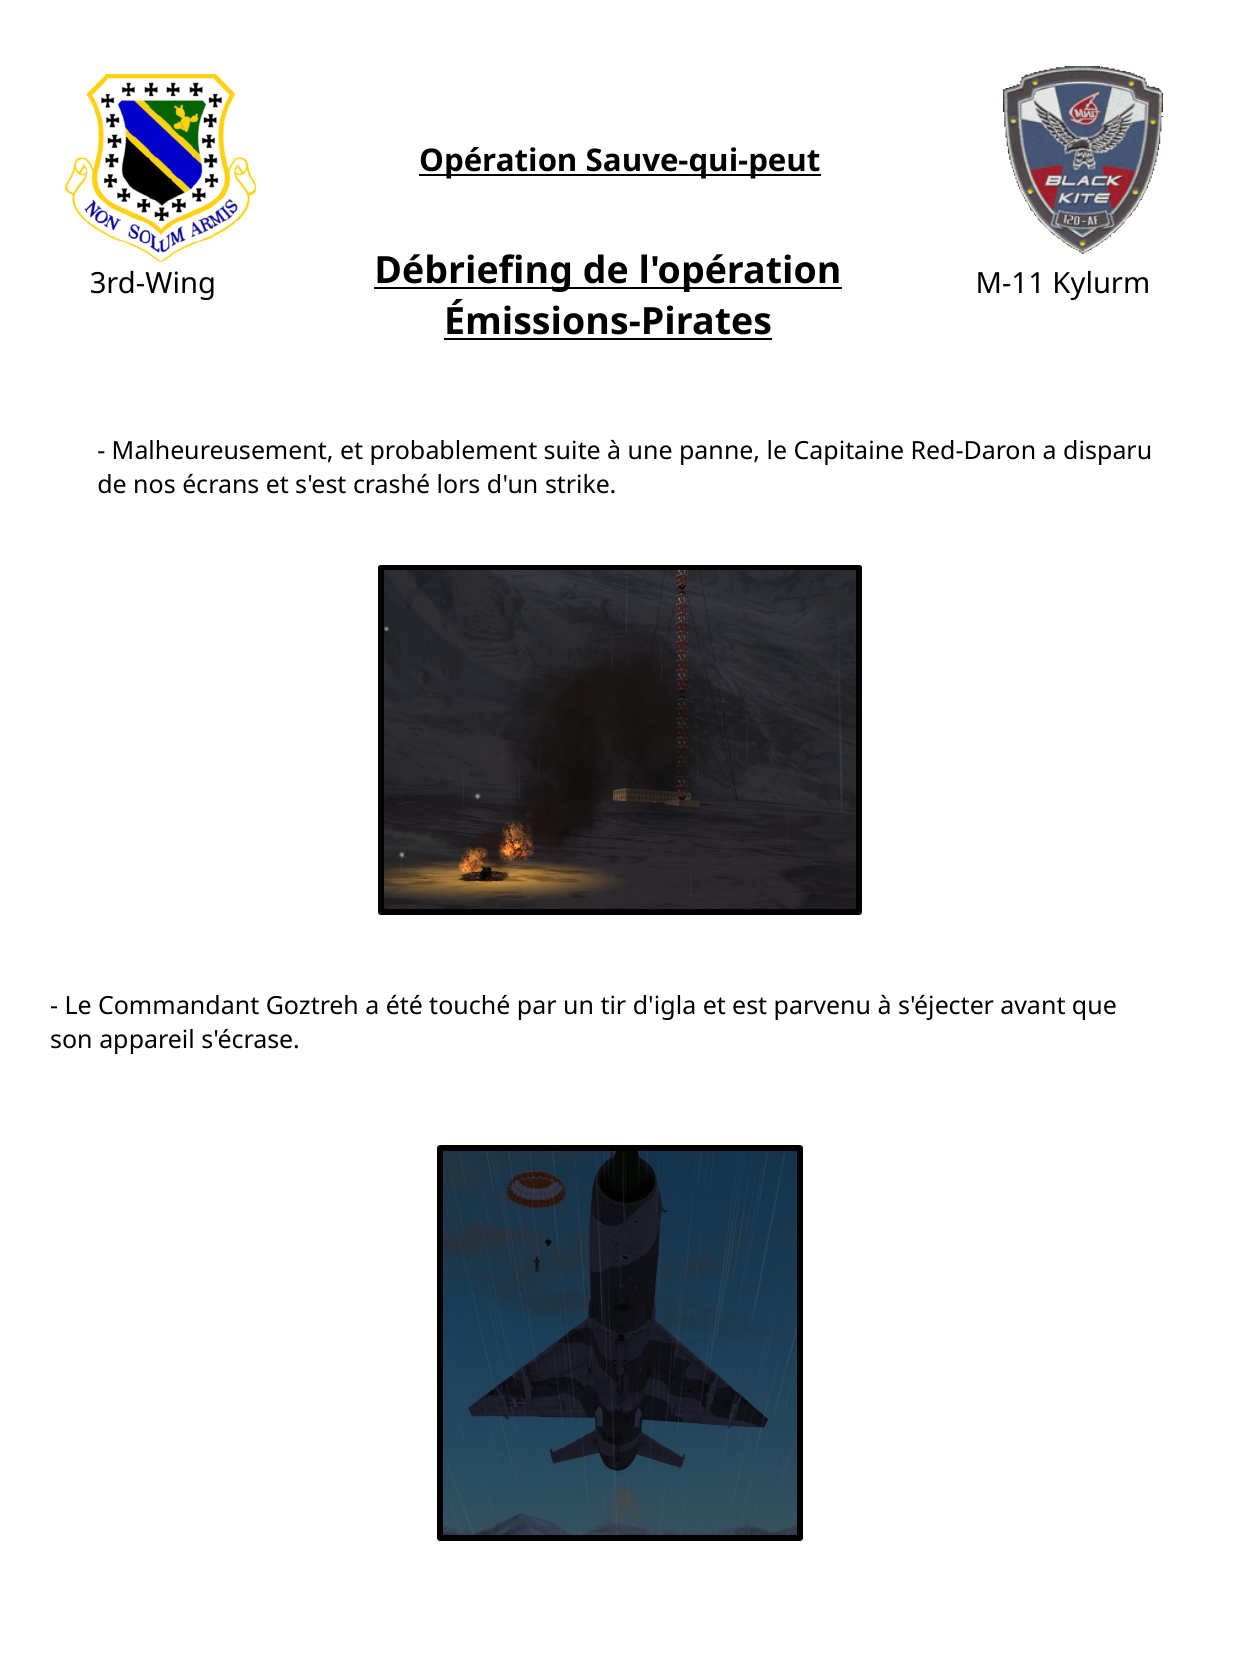

# Opération Sauve-qui-peut 3rd-Wing											M-11 Kylurm
Débriefing de l'opération Émissions-Pirates
- Malheureusement, et probablement suite à une panne, le Capitaine Red-Daron a disparu de nos écrans et s'est crashé lors d'un strike.
- Le Commandant Goztreh a été touché par un tir d'igla et est parvenu à s'éjecter avant que son appareil s'écrase.